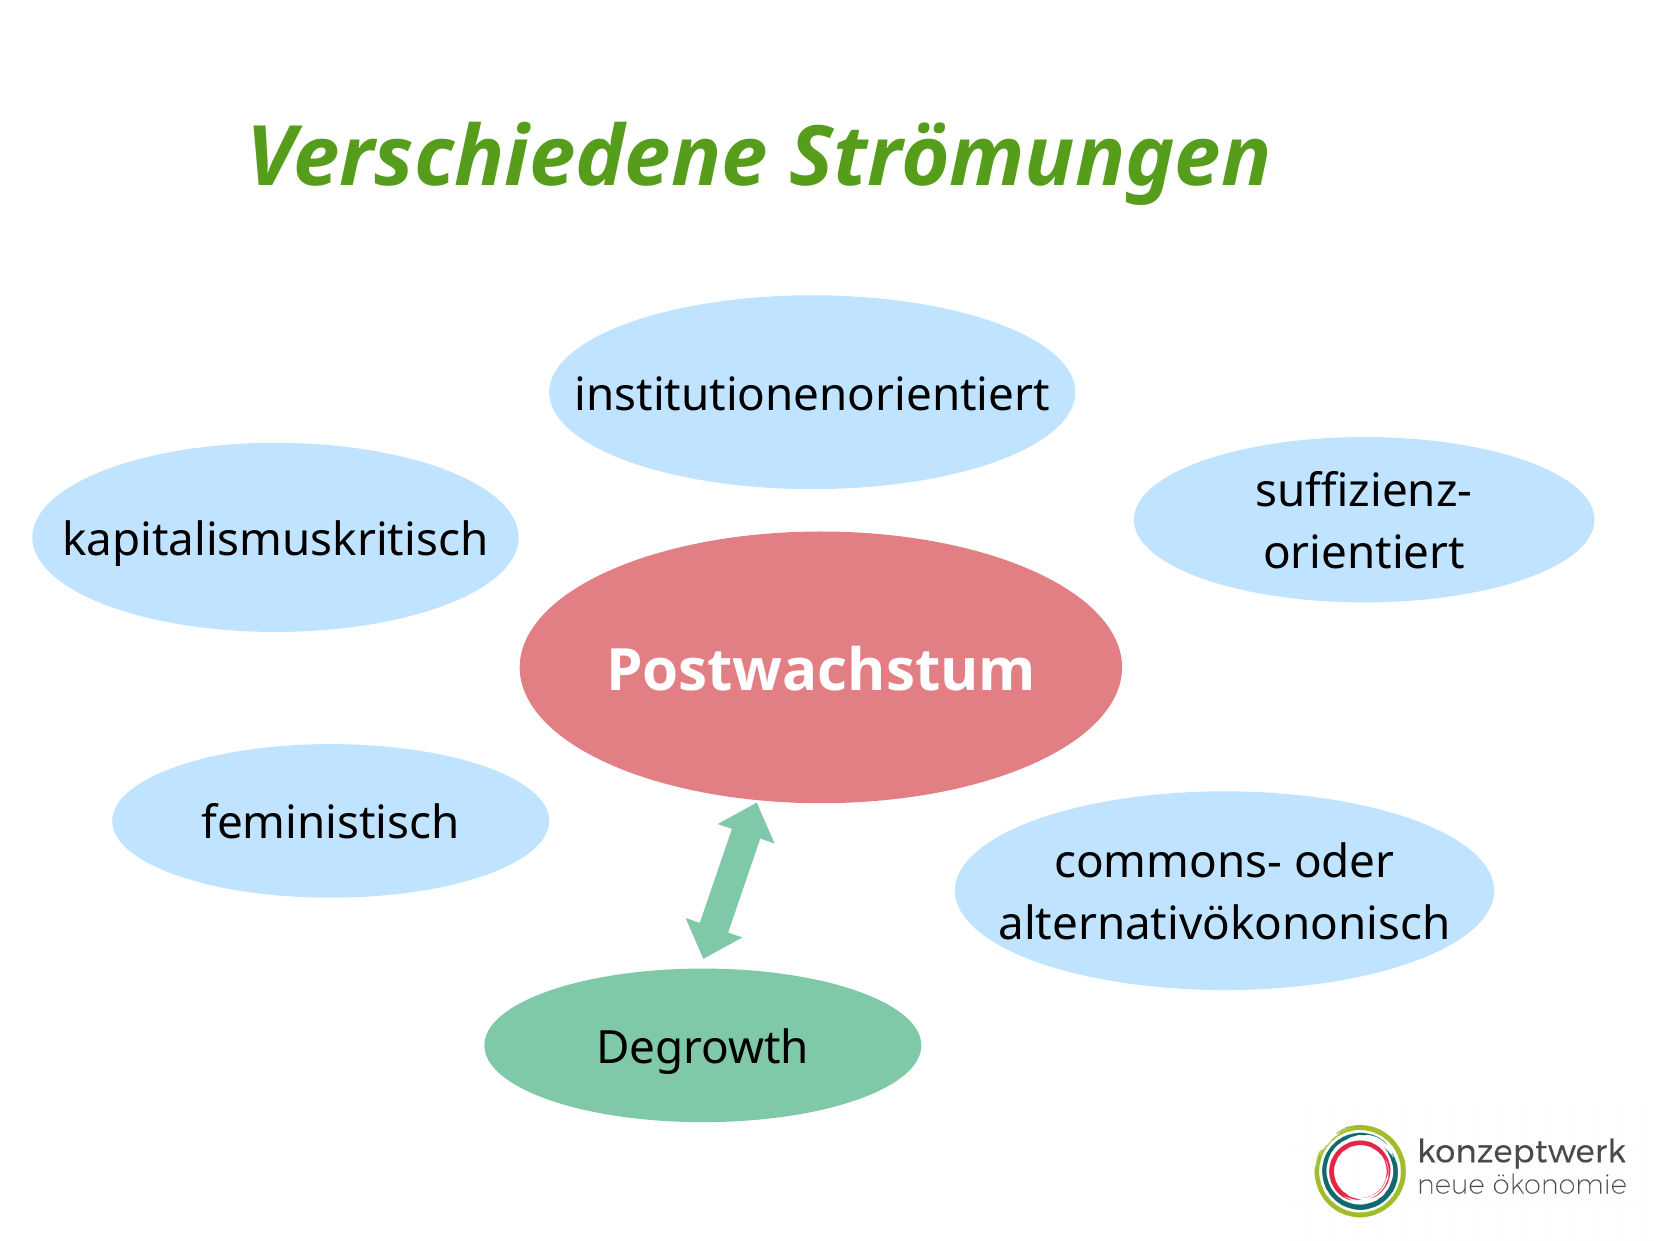

# Verschiedene Strömungen
institutionenorientiert
suffizienz-
orientiert
kapitalismuskritisch
Postwachstum
feministisch
commons- oder
alternativökononisch
Degrowth